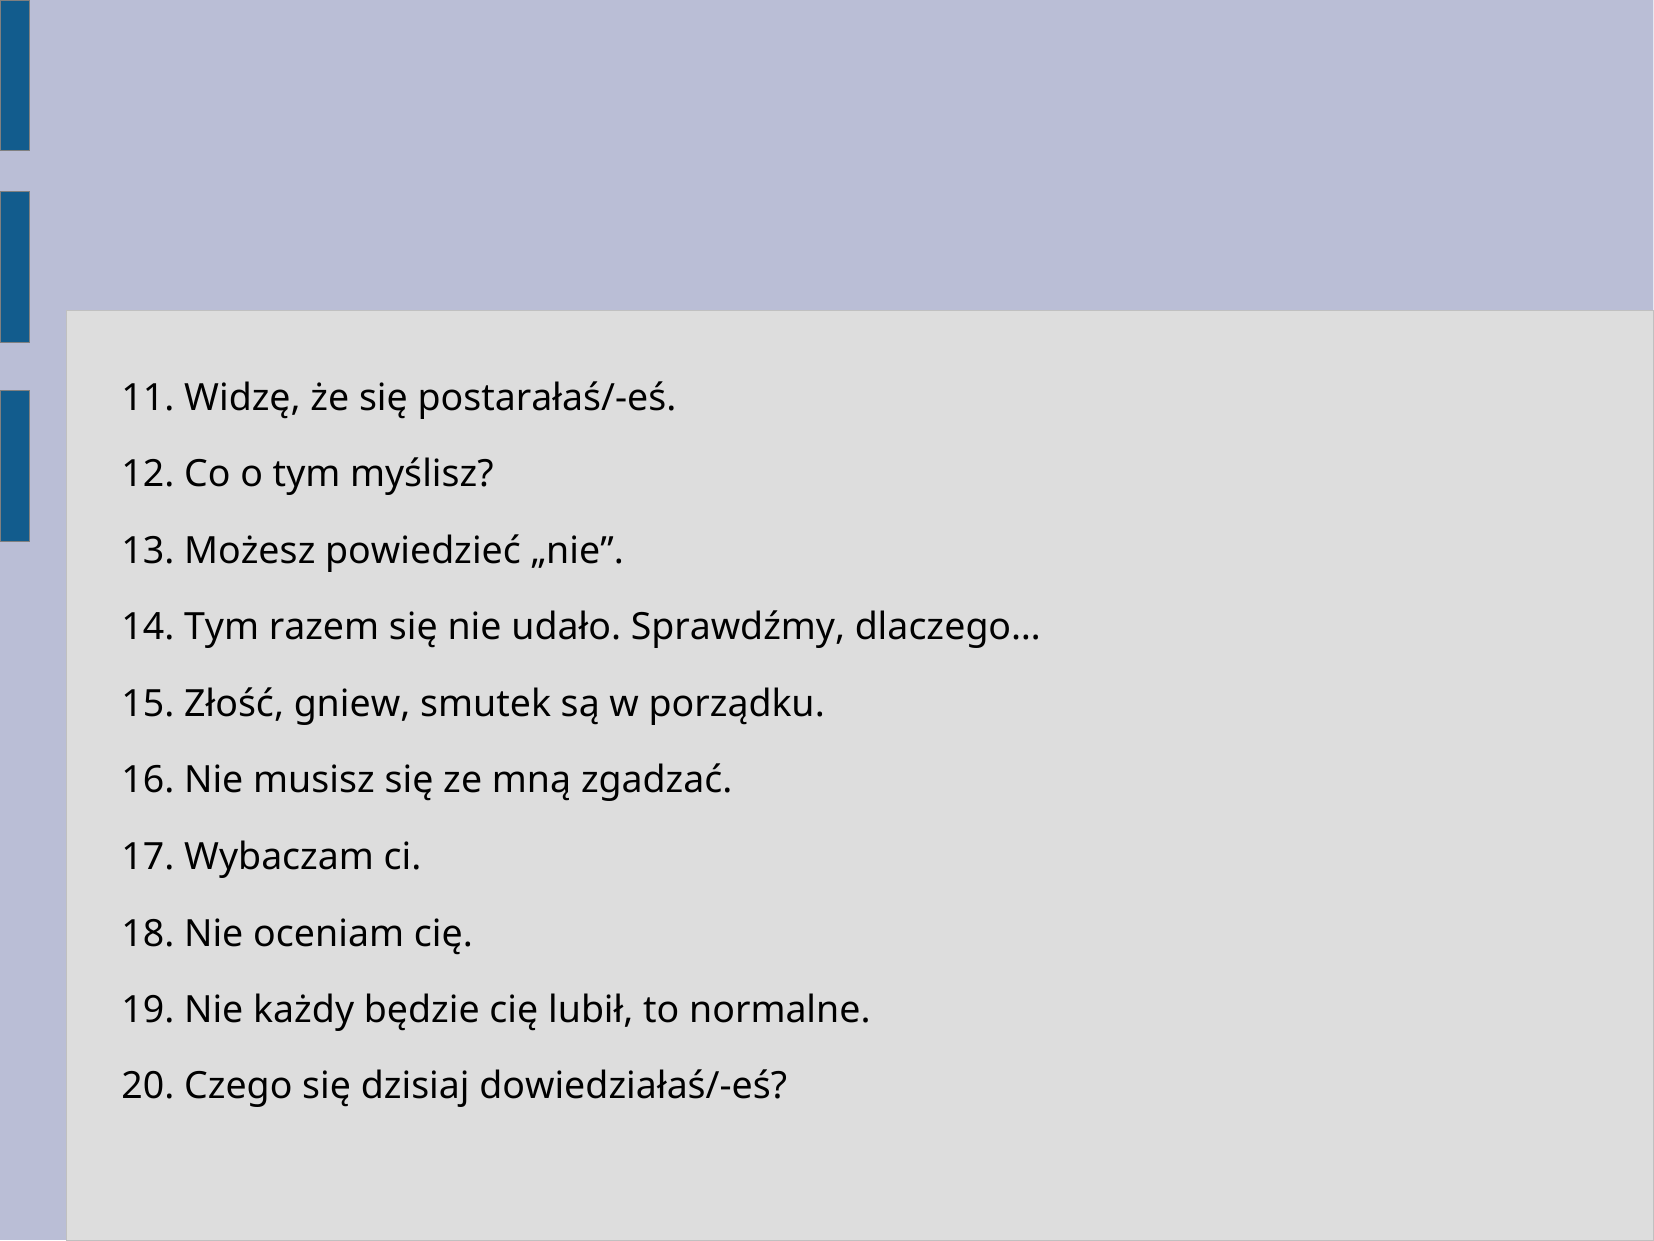

#
11. Widzę, że się postarałaś/-eś.
12. Co o tym myślisz?
13. Możesz powiedzieć „nie”.
14. Tym razem się nie udało. Sprawdźmy, dlaczego…
15. Złość, gniew, smutek są w porządku.
16. Nie musisz się ze mną zgadzać.
17. Wybaczam ci.
18. Nie oceniam cię.
19. Nie każdy będzie cię lubił, to normalne.
20. Czego się dzisiaj dowiedziałaś/-eś?